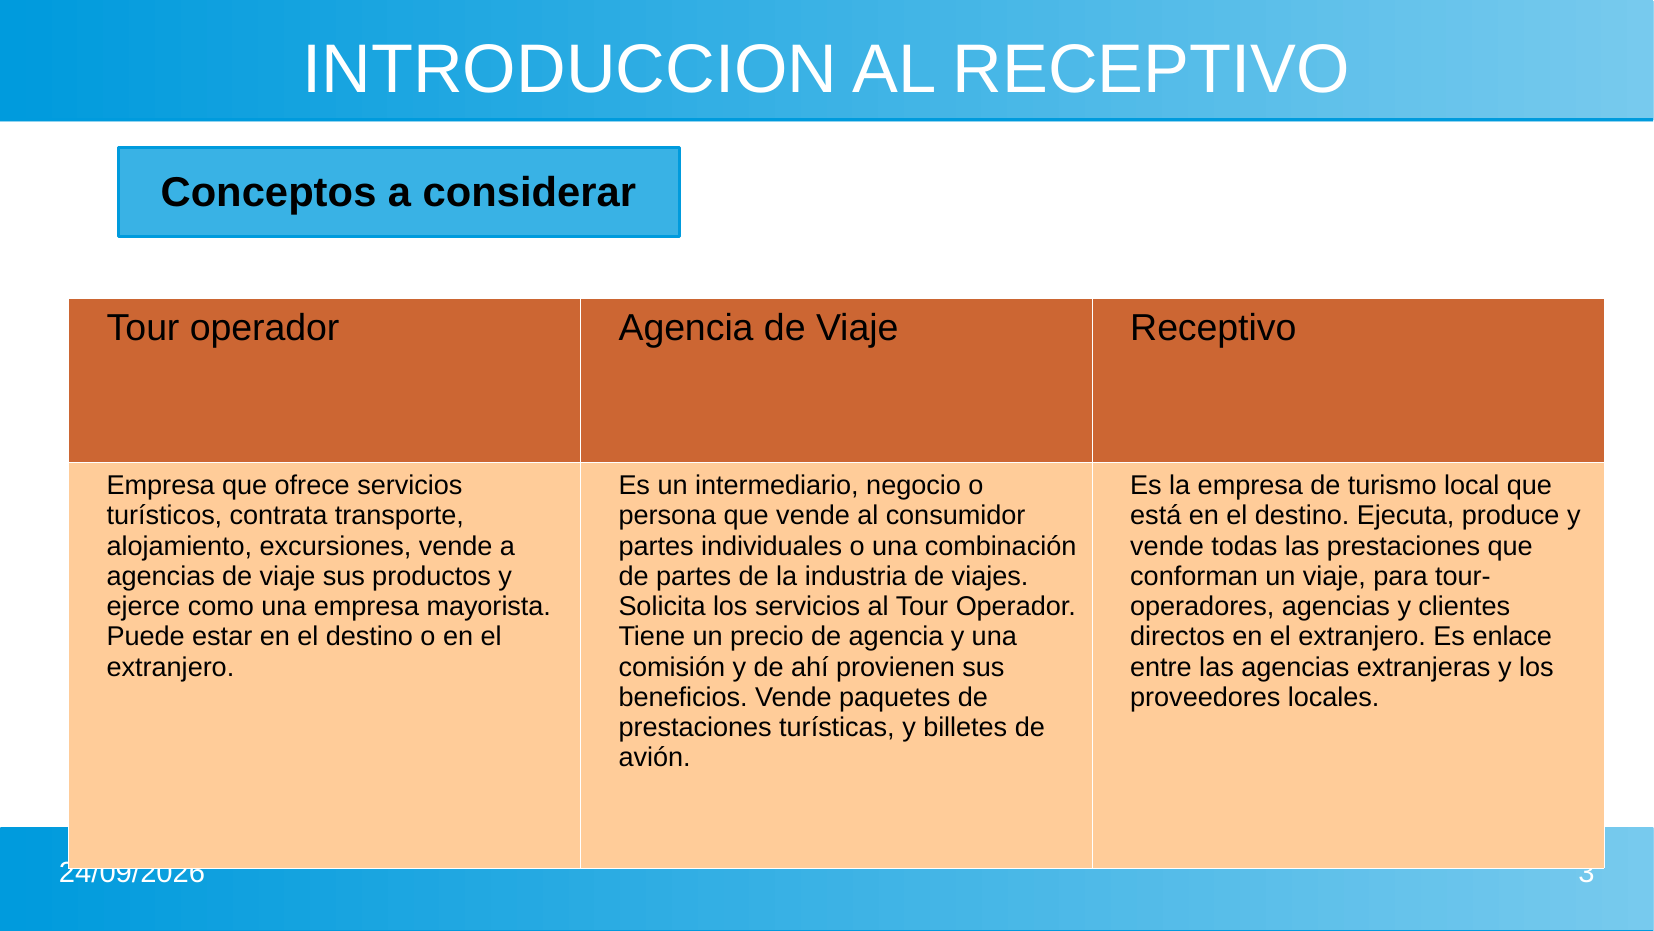

# INTRODUCCION AL RECEPTIVO
Conceptos a considerar
| Tour operador | Agencia de Viaje | Receptivo |
| --- | --- | --- |
| Empresa que ofrece servicios turísticos, contrata transporte, alojamiento, excursiones, vende a agencias de viaje sus productos y ejerce como una empresa mayorista. Puede estar en el destino o en el extranjero. | Es un intermediario, negocio o persona que vende al consumidor partes individuales o una combinación de partes de la industria de viajes. Solicita los servicios al Tour Operador. Tiene un precio de agencia y una comisión y de ahí provienen sus beneficios. Vende paquetes de prestaciones turísticas, y billetes de avión. | Es la empresa de turismo local que está en el destino. Ejecuta, produce y vende todas las prestaciones que conforman un viaje, para tour-operadores, agencias y clientes directos en el extranjero. Es enlace entre las agencias extranjeras y los proveedores locales. |
3